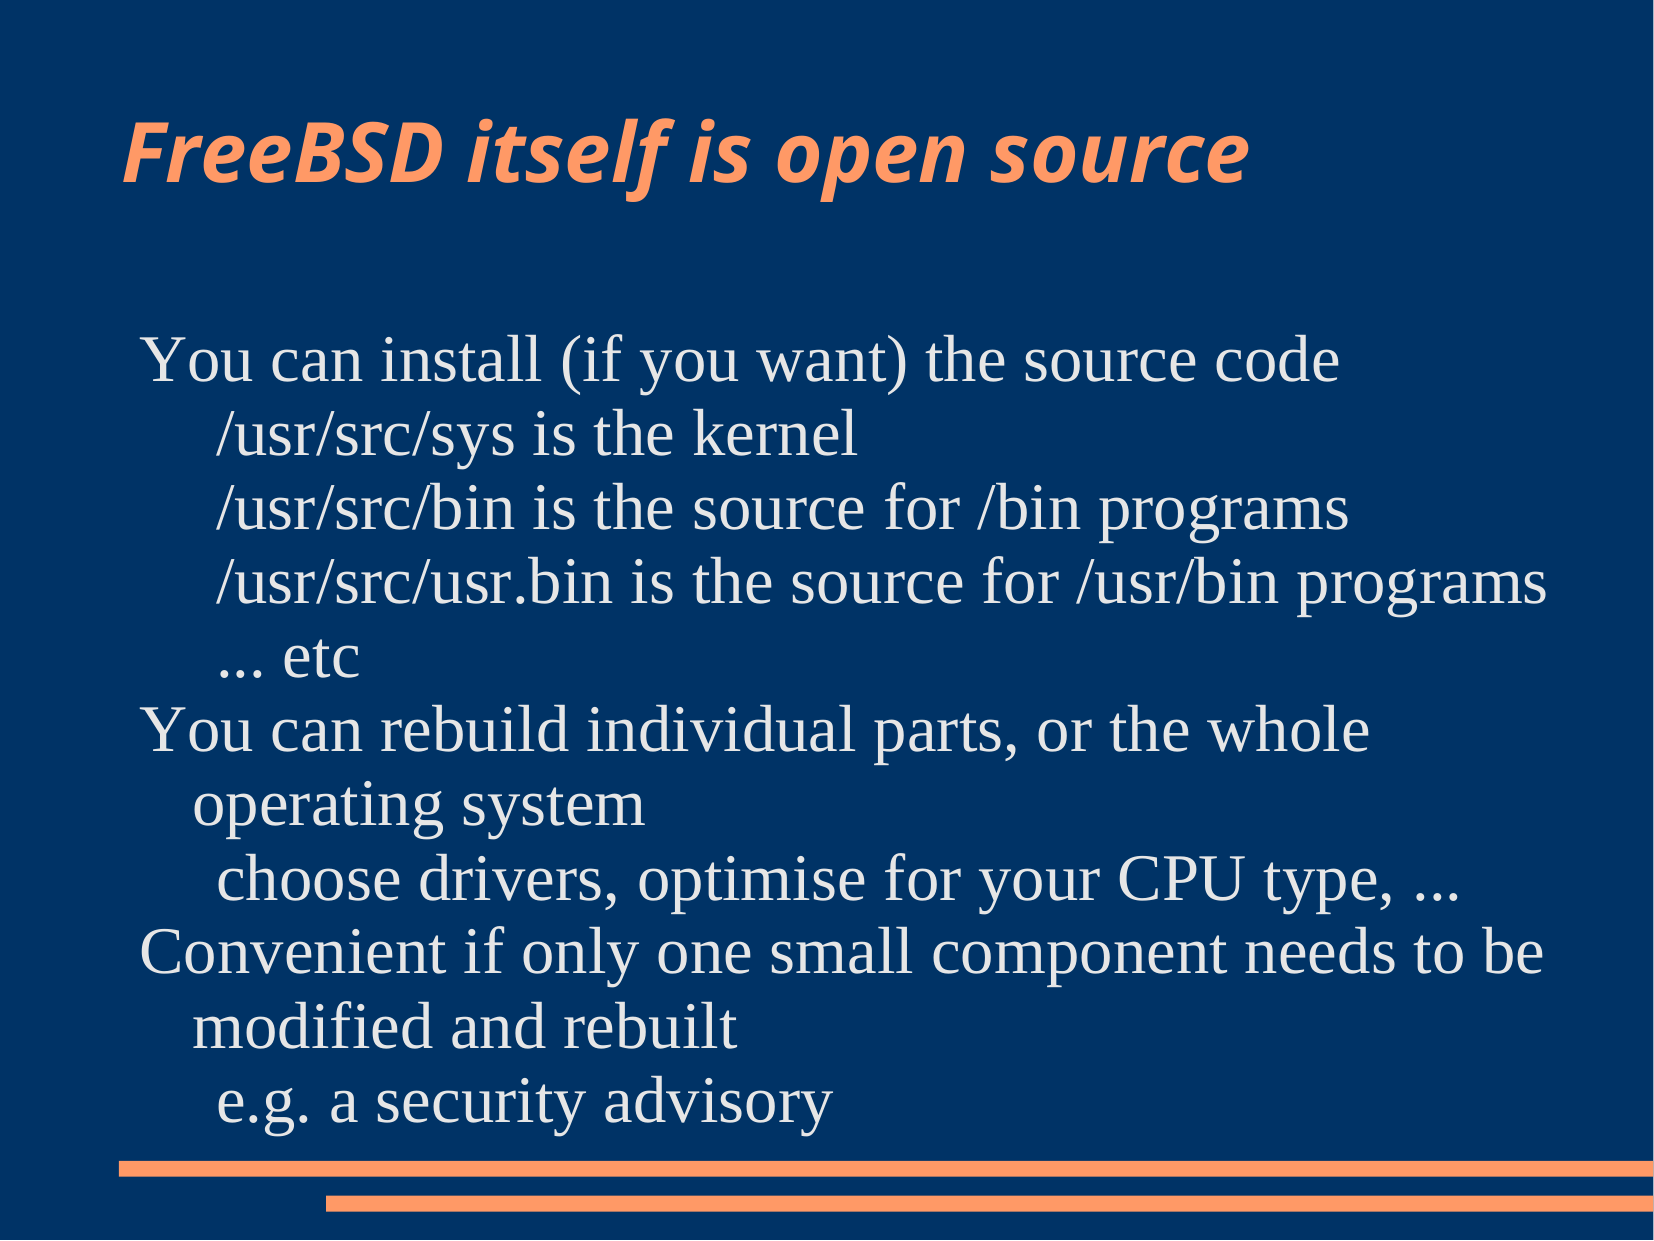

# FreeBSD itself is open source
You can install (if you want) the source code
/usr/src/sys is the kernel
/usr/src/bin is the source for /bin programs
/usr/src/usr.bin is the source for /usr/bin programs
... etc
You can rebuild individual parts, or the whole operating system
choose drivers, optimise for your CPU type, ...
Convenient if only one small component needs to be modified and rebuilt
e.g. a security advisory